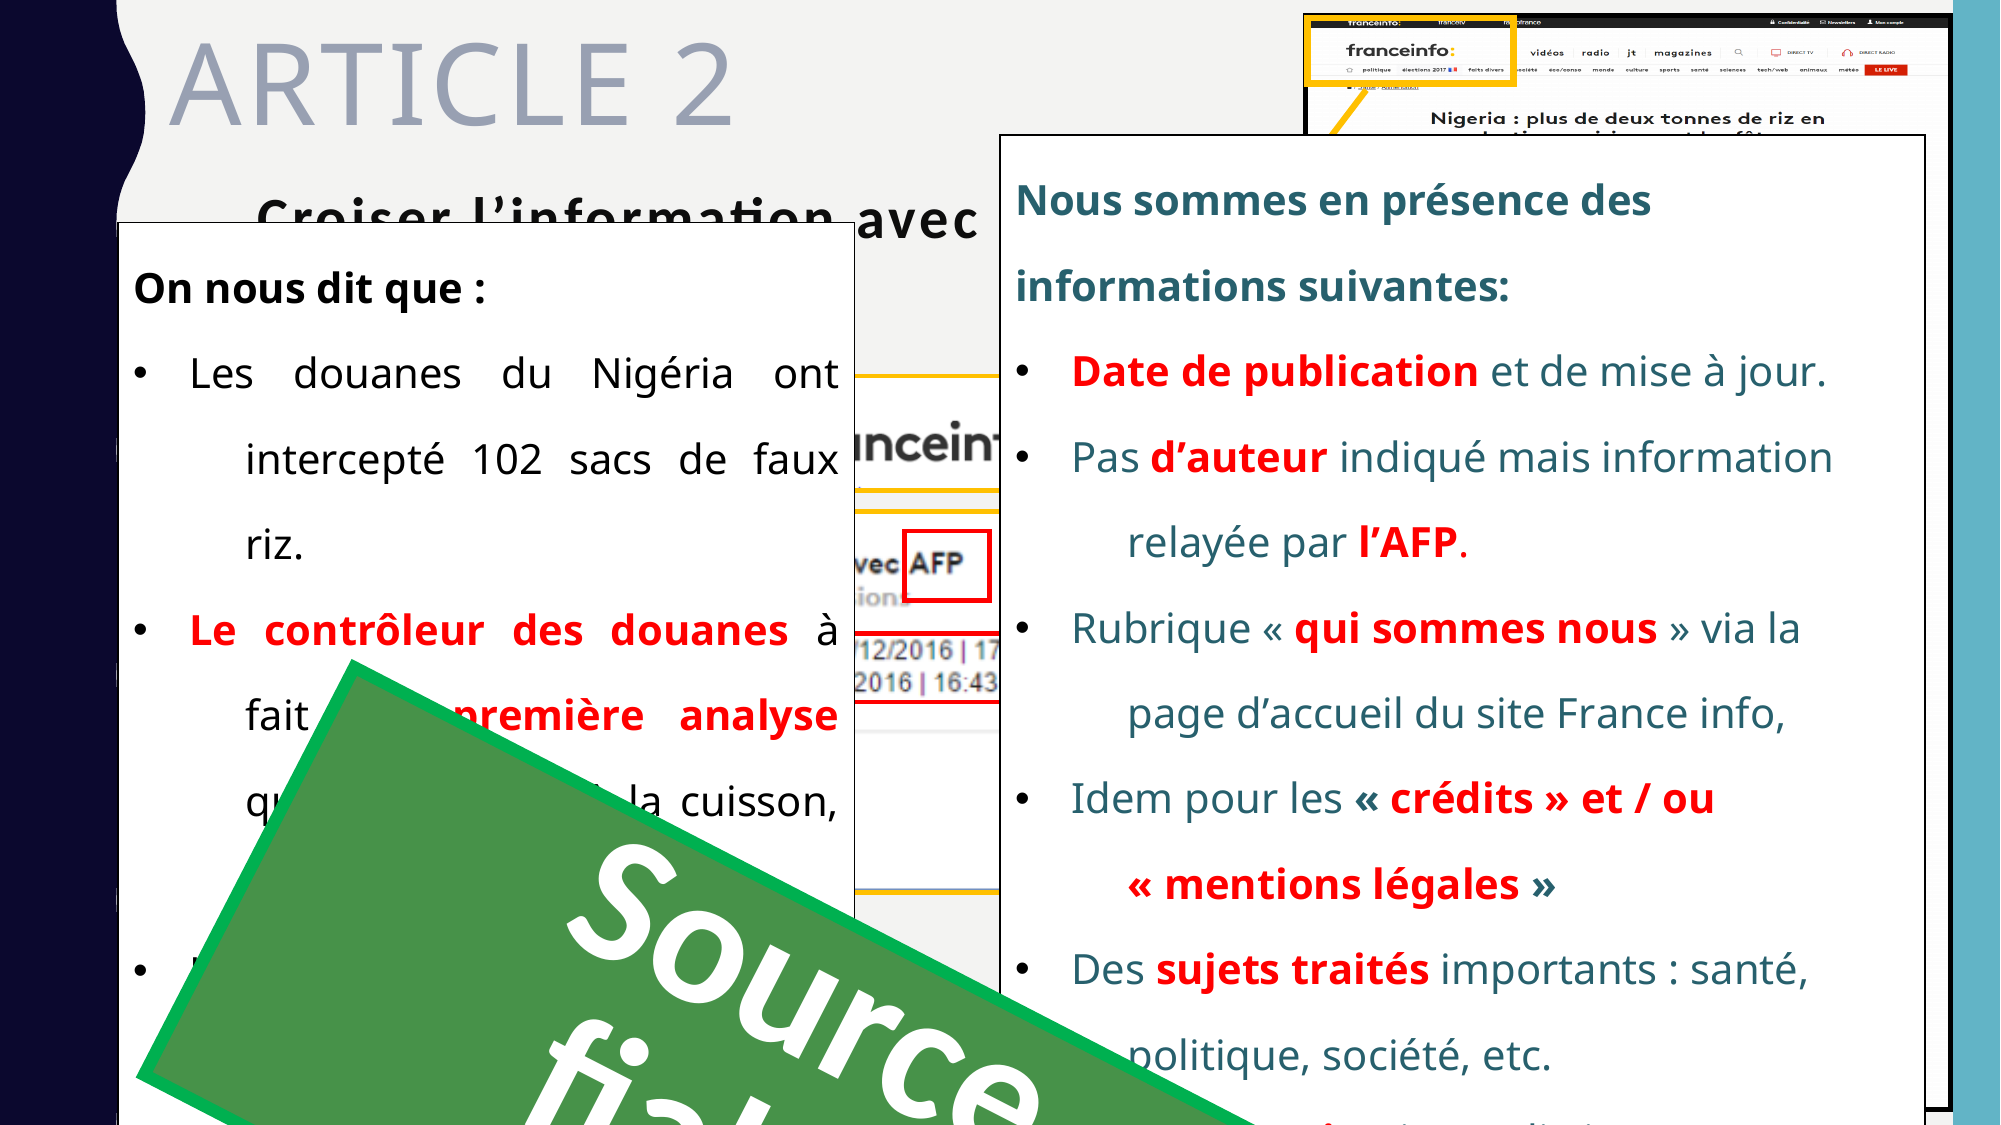

# Article 2
Nous sommes en présence des informations suivantes:
Date de publication et de mise à jour.
Pas d’auteur indiqué mais information relayée par l’AFP.
Rubrique « qui sommes nous » via la page d’accueil du site France info,
Idem pour les « crédits » et / ou « mentions légales »
Des sujets traités importants : santé, politique, société, etc.
Une expression journalistique.
Croiser l’information avec d’autres
sources
On nous dit que :
Les douanes du Nigéria ont intercepté 102 sacs de faux riz.
Le contrôleur des douanes à fait une première analyse qui a montré qu’à la cuisson, le riz collait.
L’information a été relayée sur le compte FB officiel des douanes
Les douanes pensent que les sacs ont été introduits clandestinement depuis la Chine.
Questionner :
sa fiabilité
sa validité
sa pertinence
Source
fiable
1ere version de l’article